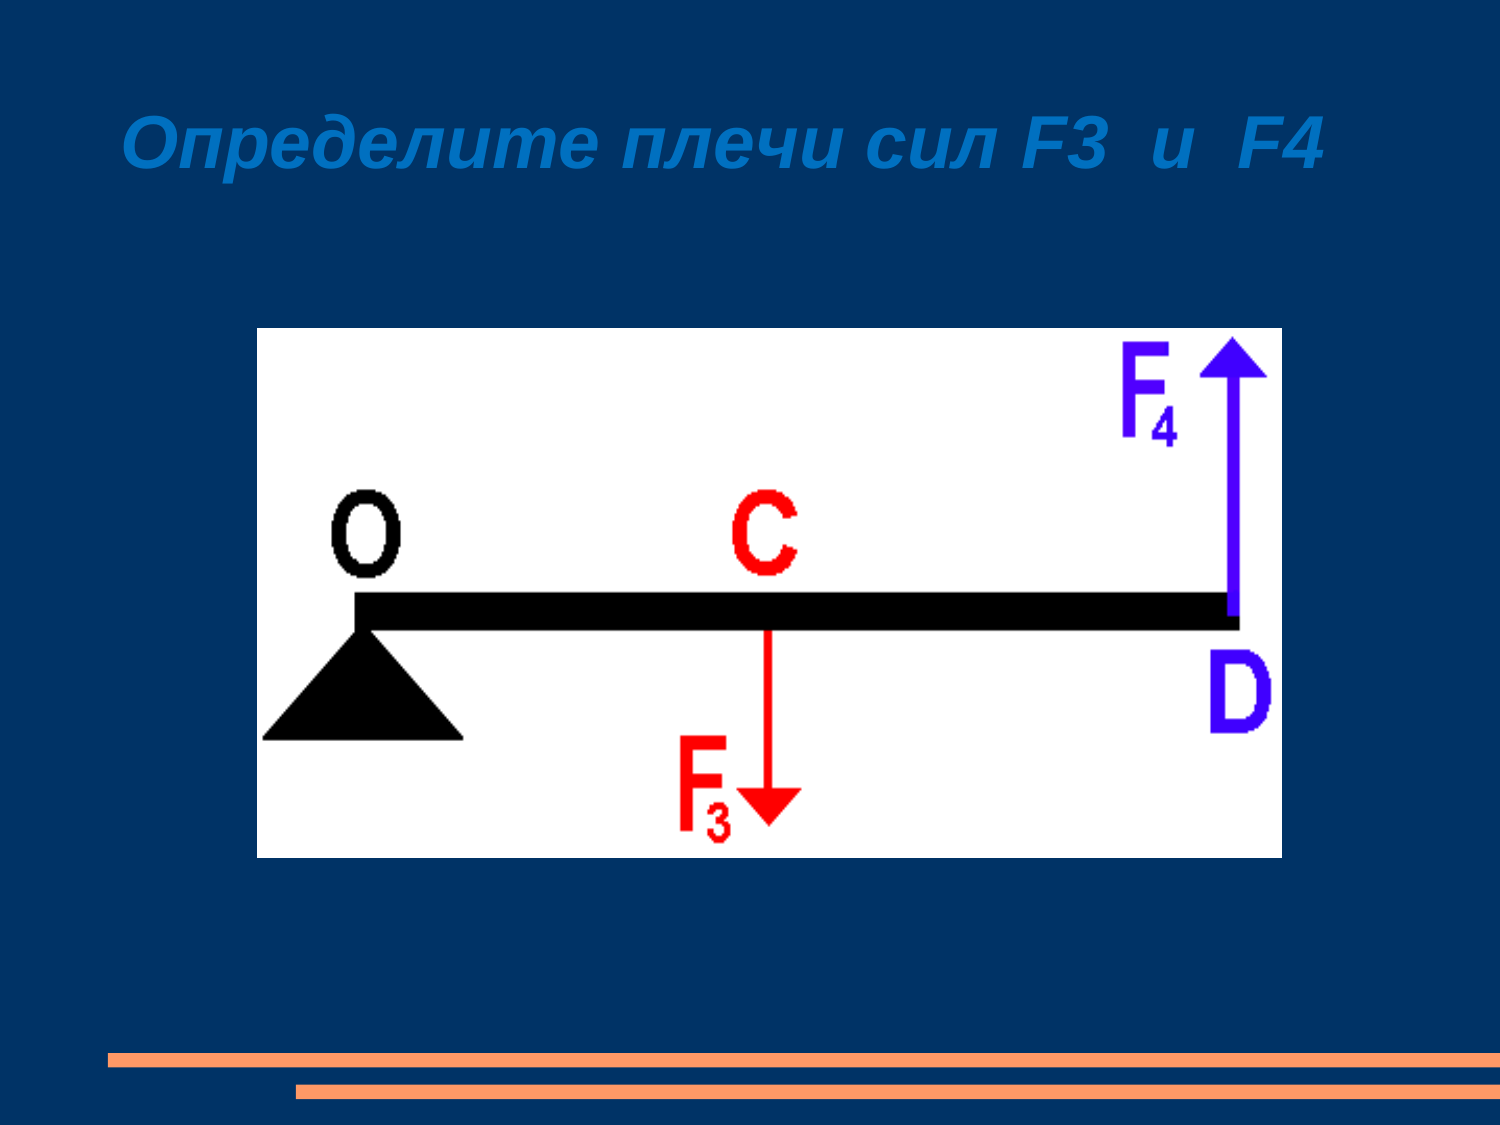

# Определите плечи сил F3 и F4